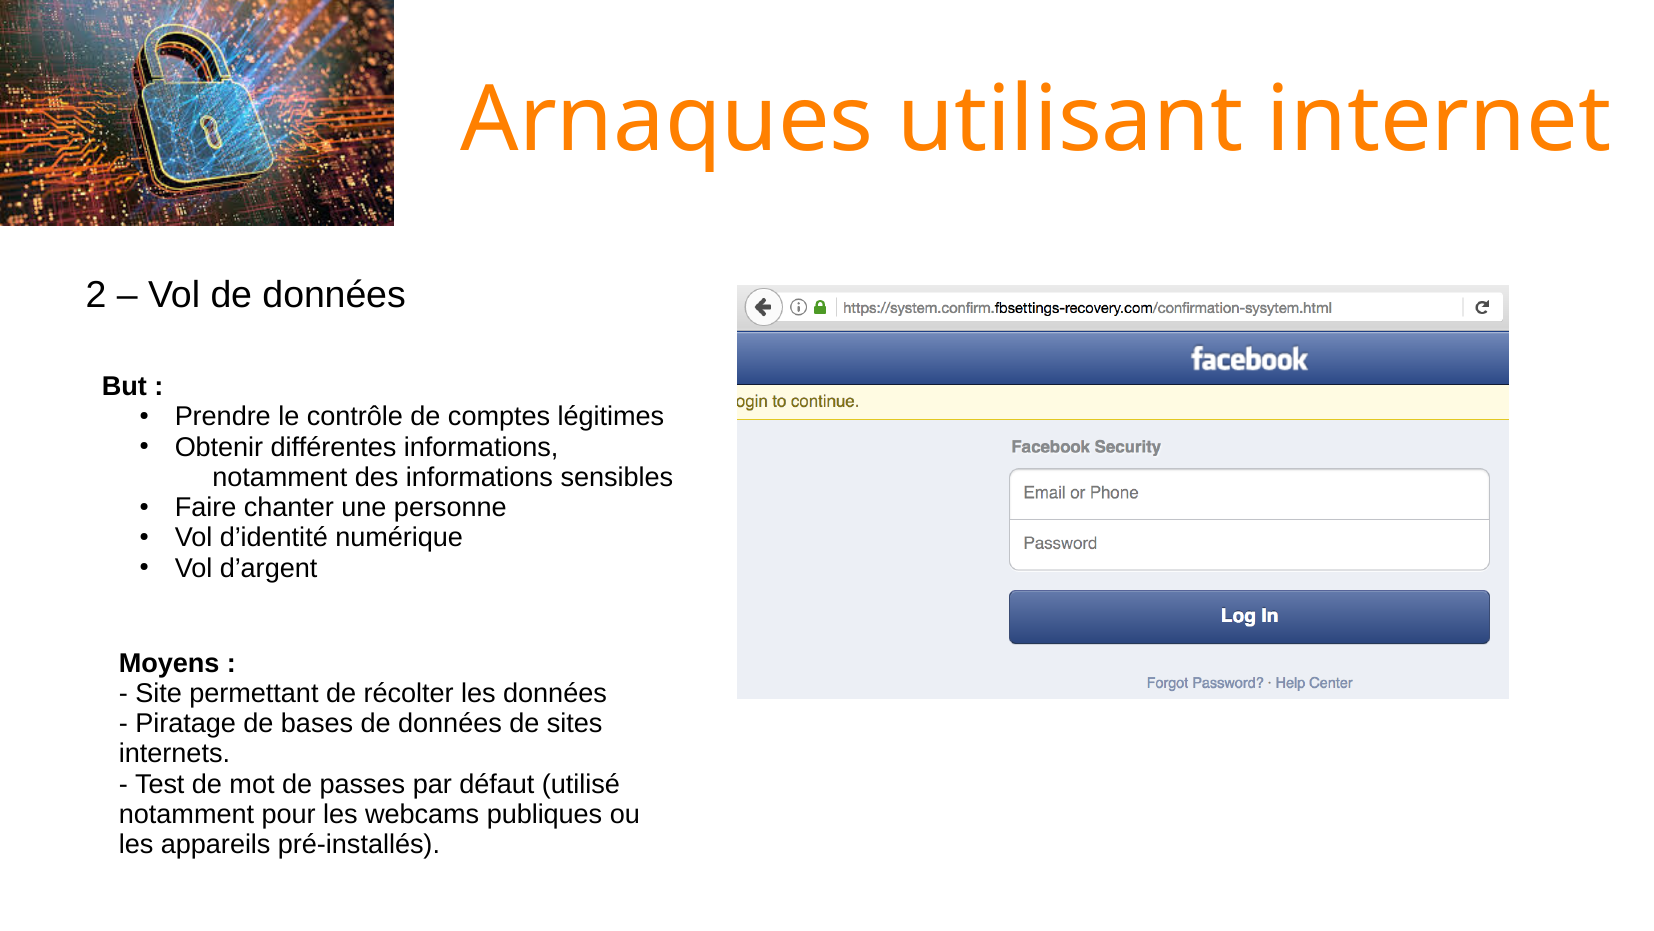

# Arnaques utilisant internet
2 – Vol de données
But :
Prendre le contrôle de comptes légitimes
Obtenir différentes informations, notamment des informations sensibles
Faire chanter une personne
Vol d’identité numérique
Vol d’argent
Moyens :
- Site permettant de récolter les données
- Piratage de bases de données de sites internets.
- Test de mot de passes par défaut (utilisé notamment pour les webcams publiques ou les appareils pré-installés).